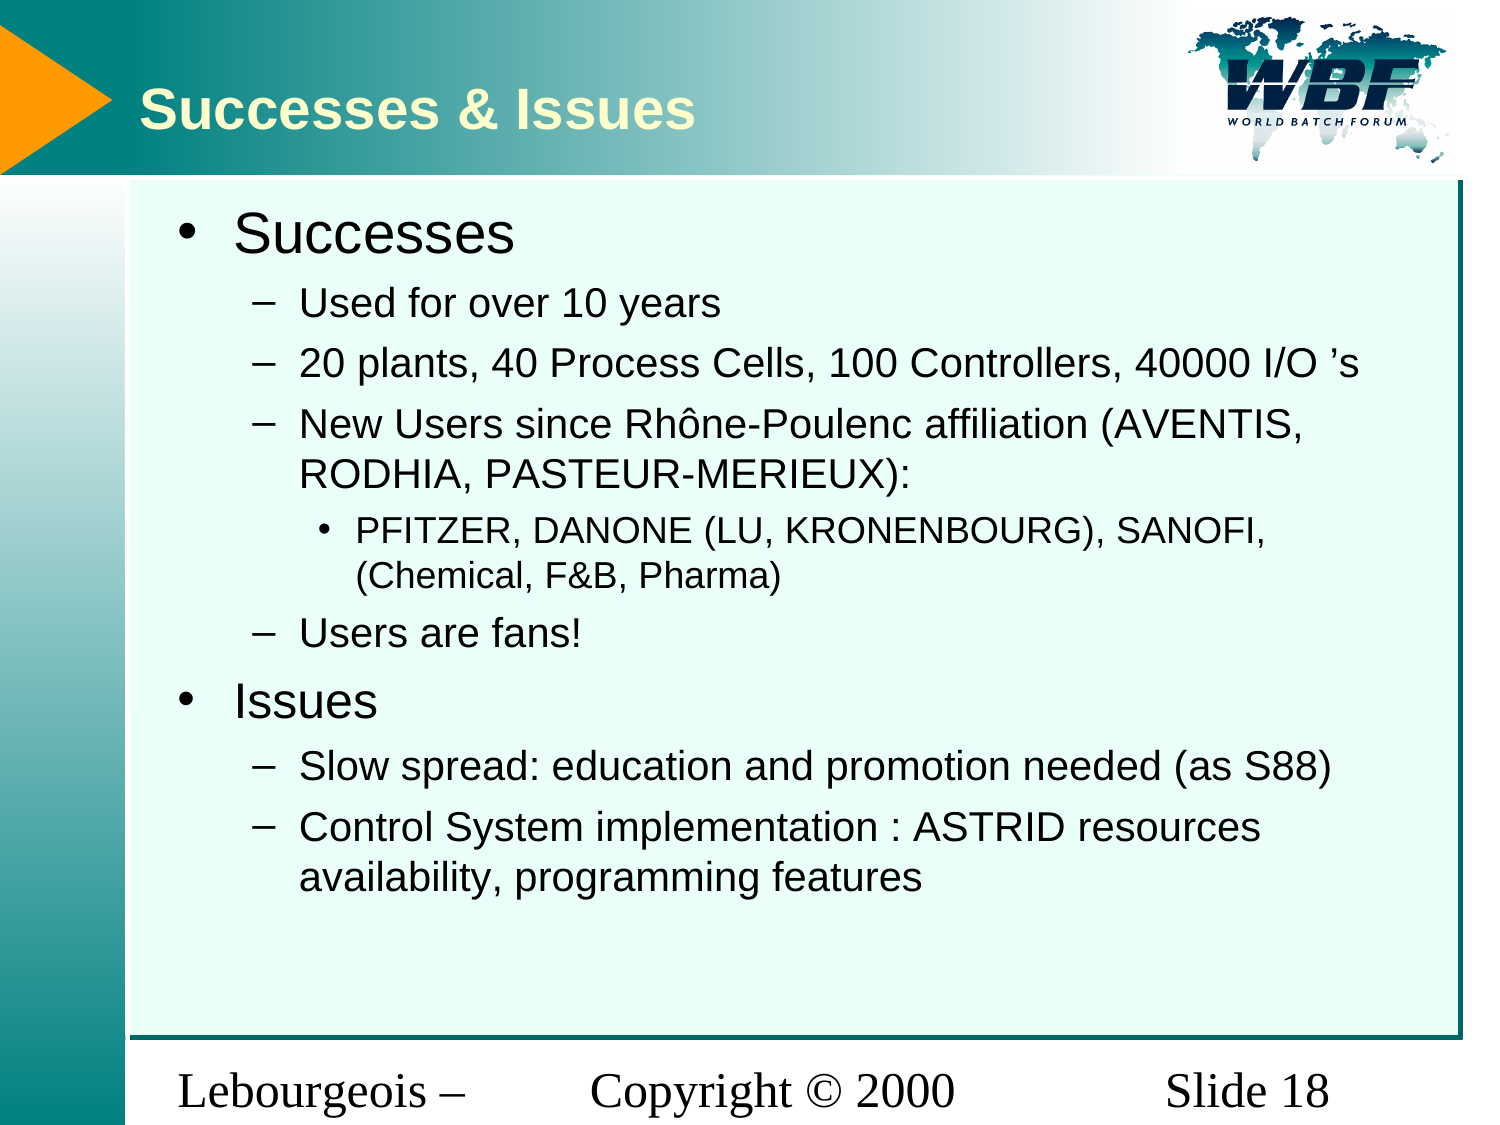

# Successes & Issues
Successes
Used for over 10 years
20 plants, 40 Process Cells, 100 Controllers, 40000 I/O ’s
New Users since Rhône-Poulenc affiliation (AVENTIS, RODHIA, PASTEUR-MERIEUX):
PFITZER, DANONE (LU, KRONENBOURG), SANOFI, (Chemical, F&B, Pharma)
Users are fans!
Issues
Slow spread: education and promotion needed (as S88)
Control System implementation : ASTRID resources availability, programming features
18